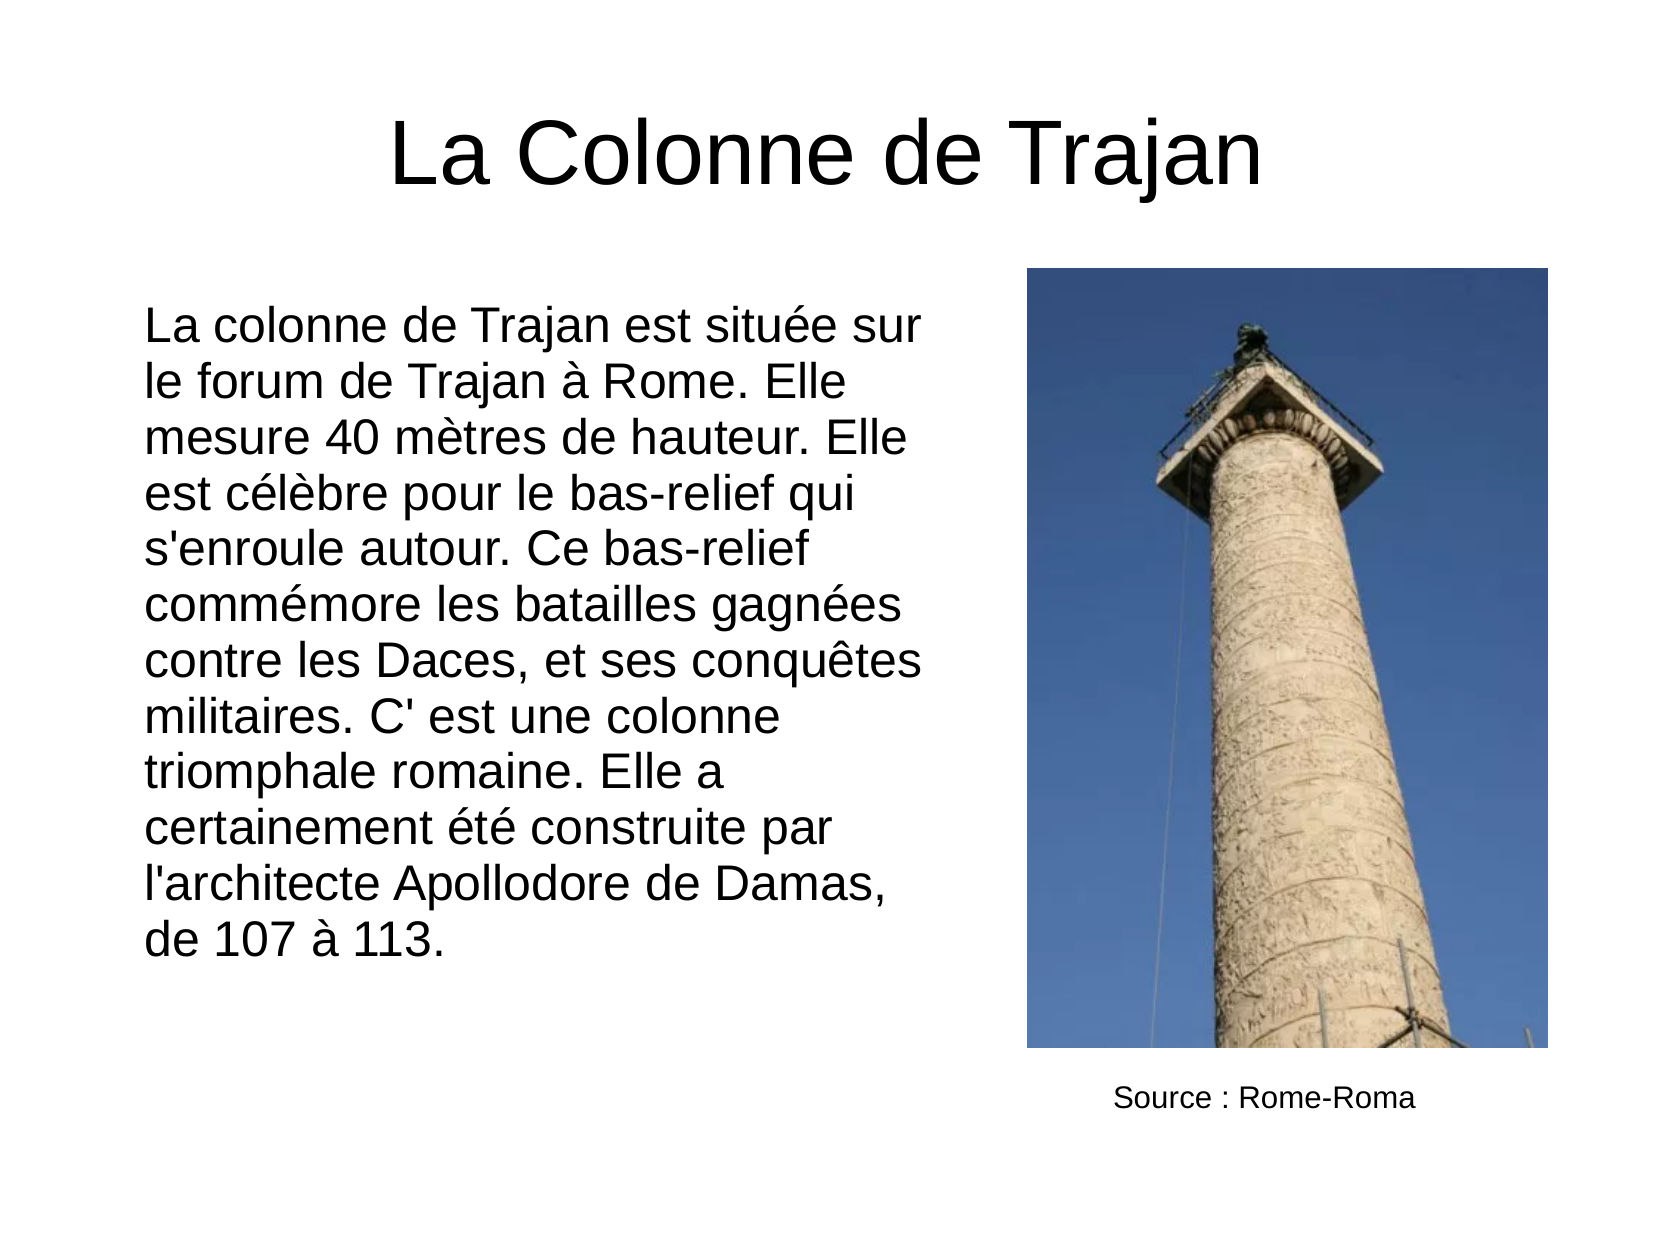

# La Colonne de Trajan
La colonne de Trajan est située sur le forum de Trajan à Rome. Elle mesure 40 mètres de hauteur. Elle est célèbre pour le bas-relief qui s'enroule autour. Ce bas-relief commémore les batailles gagnées contre les Daces, et ses conquêtes militaires. C' est une colonne triomphale romaine. Elle a certainement été construite par l'architecte Apollodore de Damas, de 107 à 113.
Source : Rome-Roma